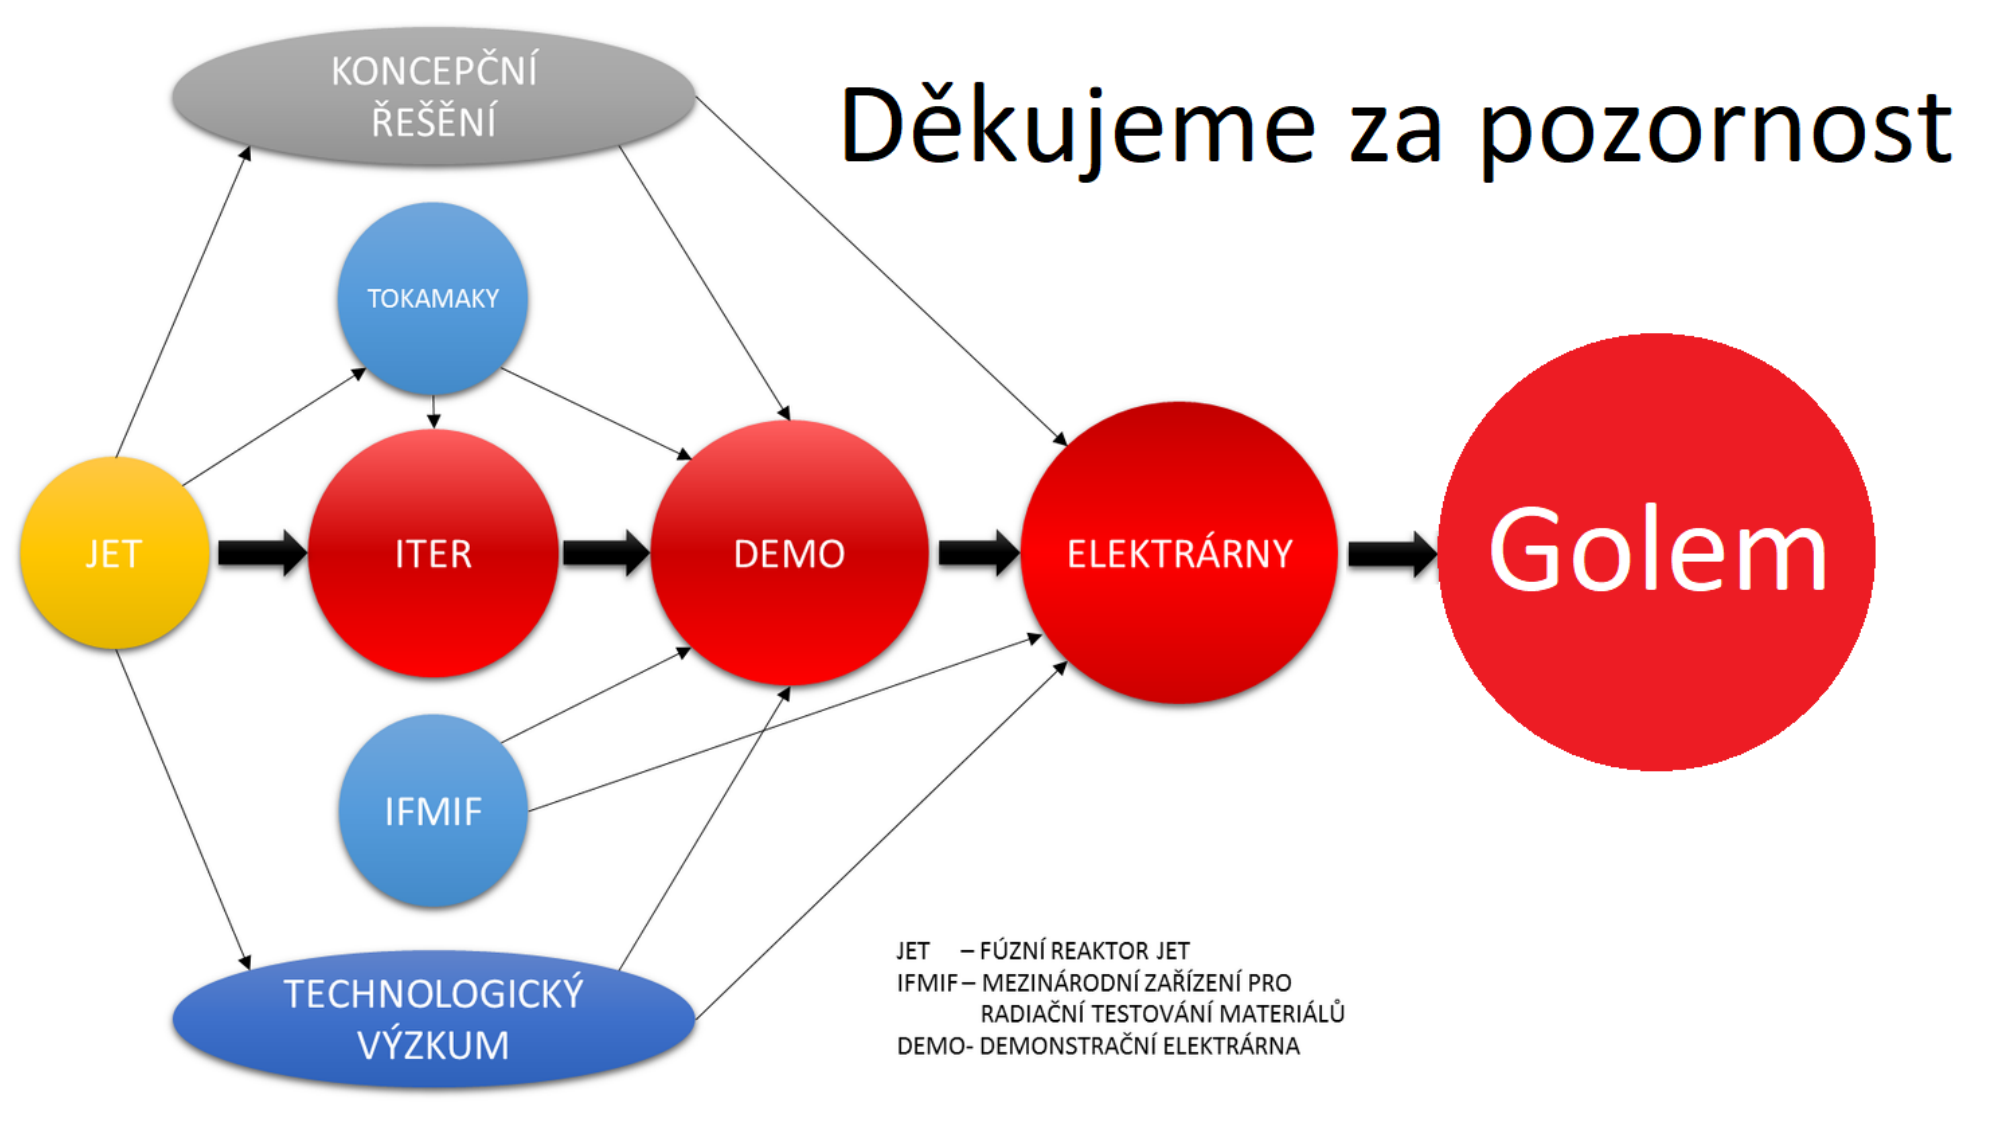

# K čemu to je/bylo?
Významně ovlivnil další vývoj výzkumu jaderné fúze
Započal proces
Důkaz fúzní reakce
Zdroj neutronů
Obr.: 18 a 19 vývoj fúzních objektů